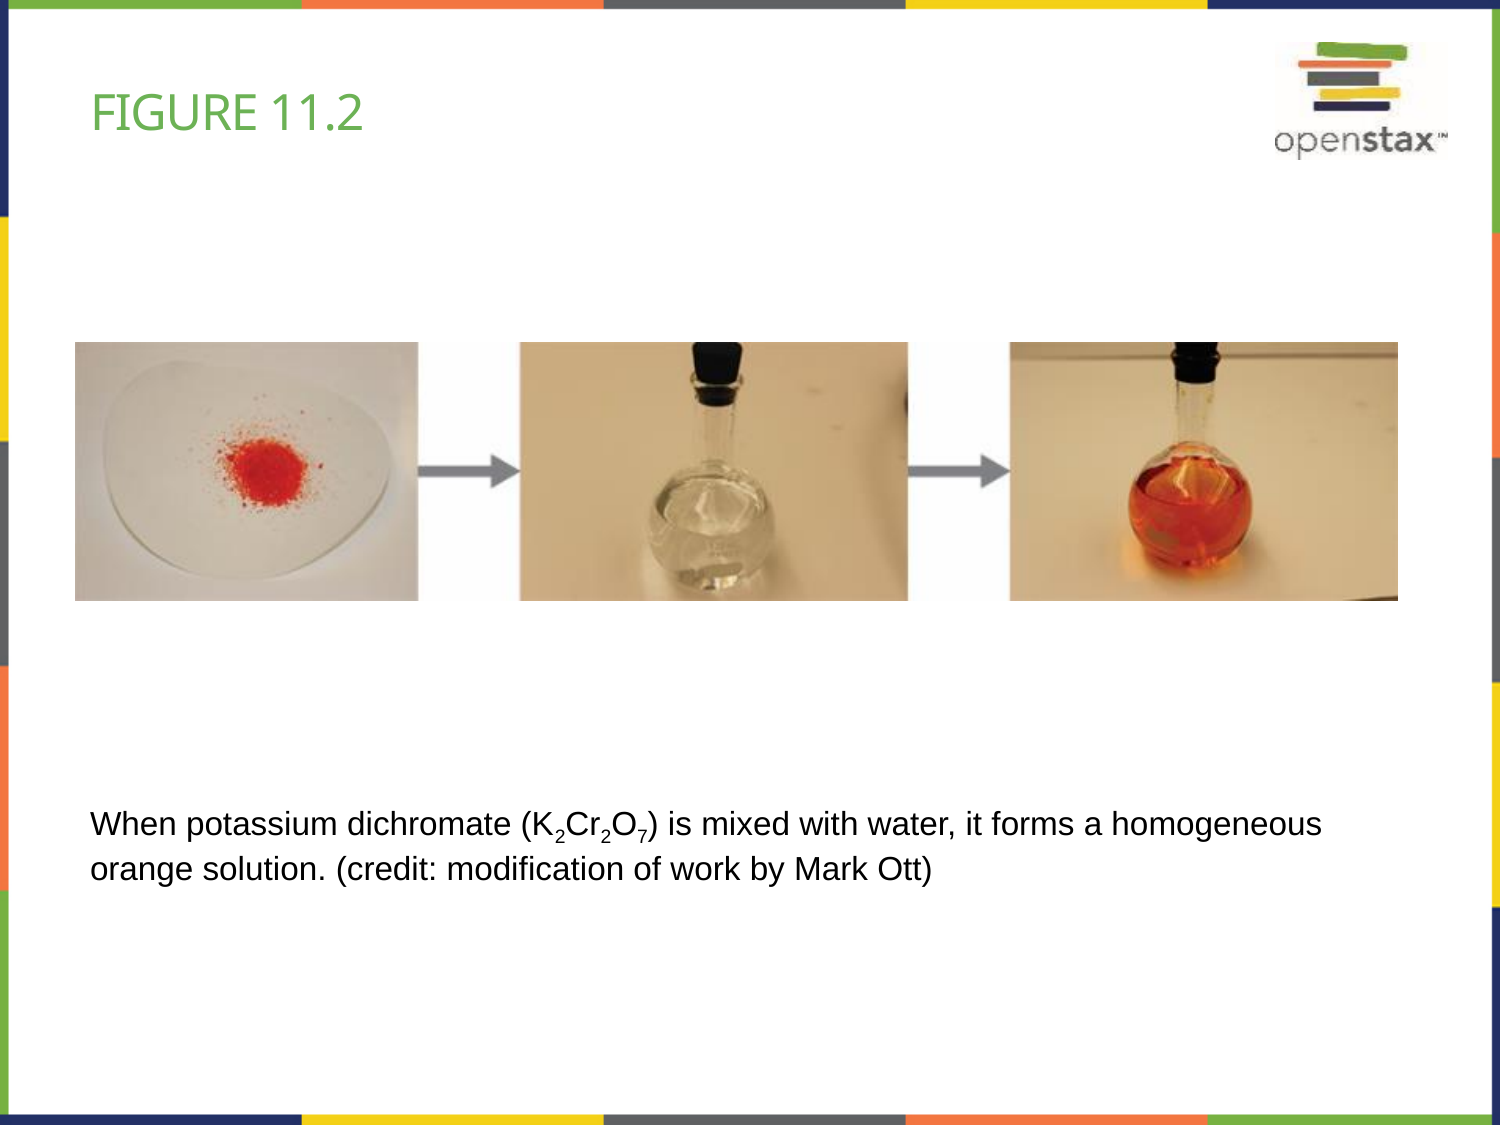

# Figure 11.2
When potassium dichromate (K2Cr2O7) is mixed with water, it forms a homogeneous orange solution. (credit: modification of work by Mark Ott)